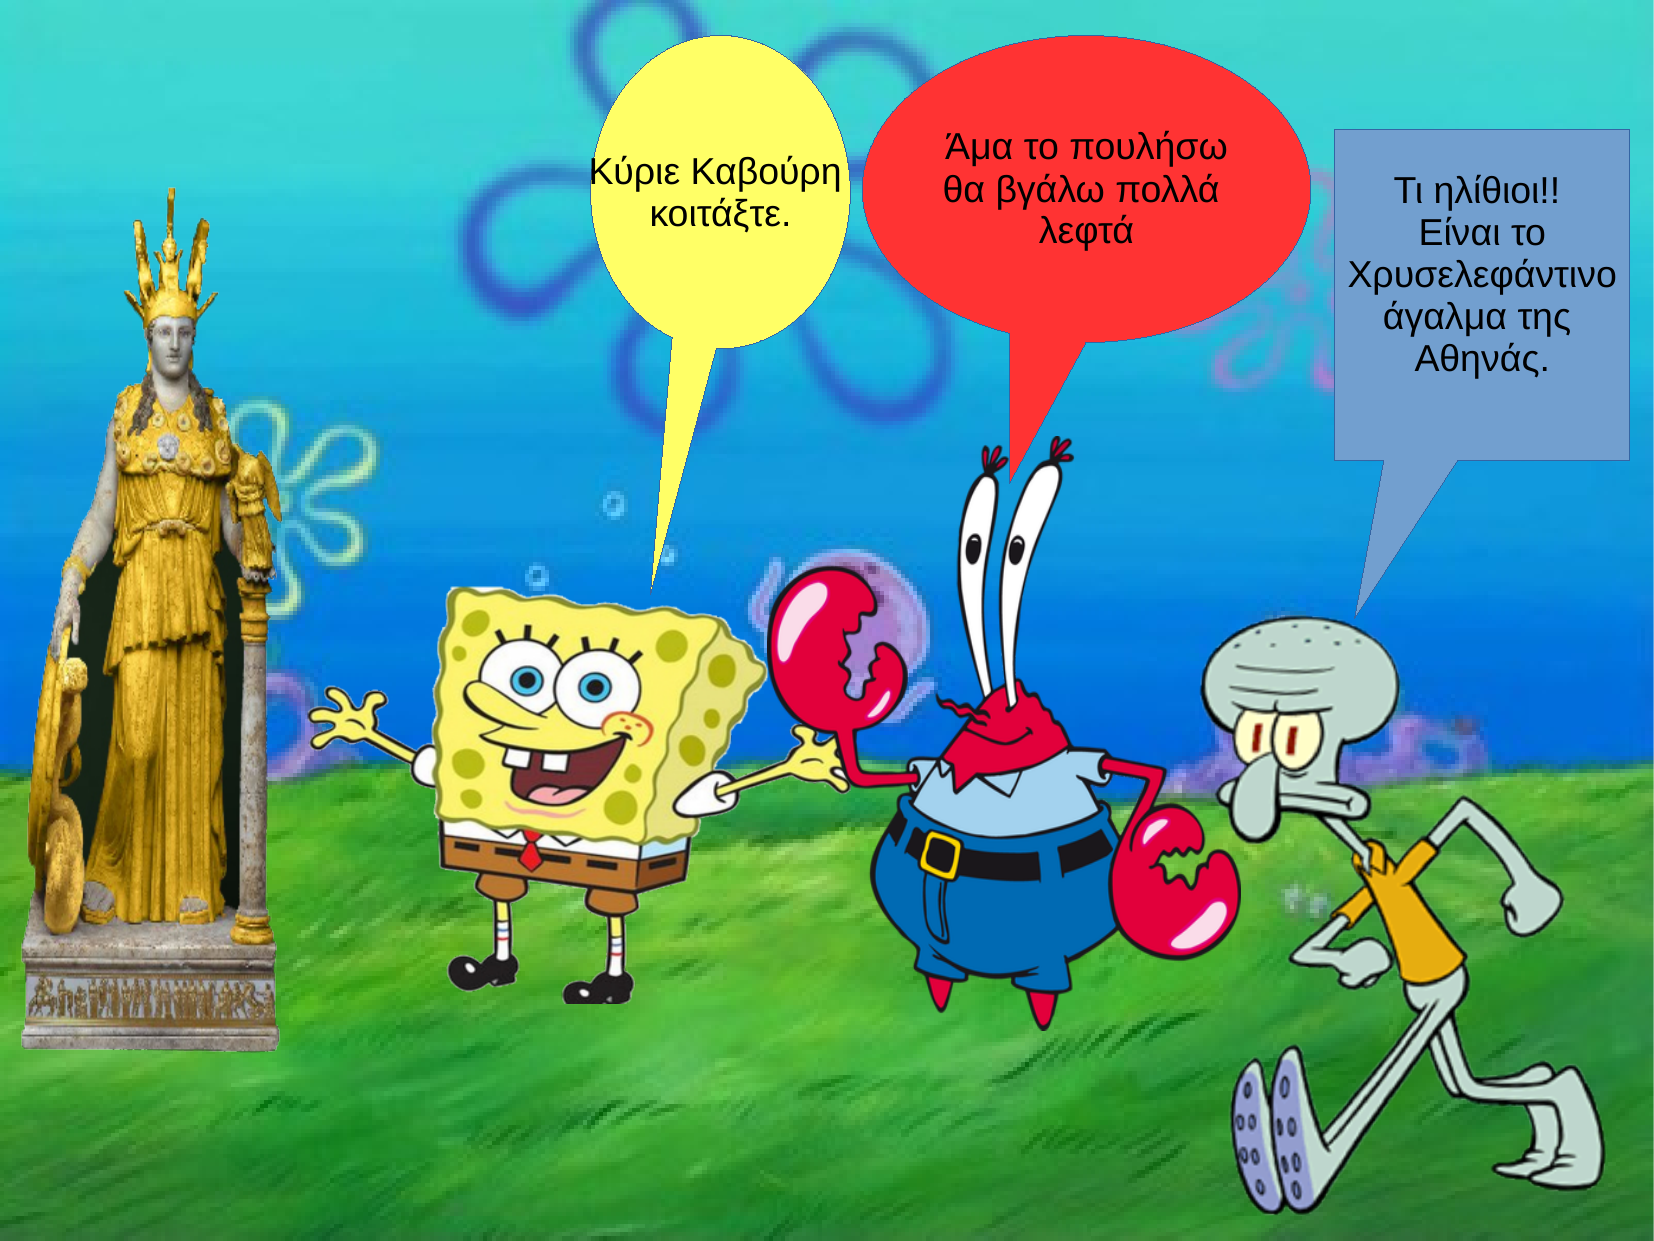

Κύριε Καβούρη
κοιτάξτε.
Άμα το πουλήσω
θα βγάλω πολλά
λεφτά
Τι ηλίθιοι!!
Είναι το
Χρυσελεφάντινο
άγαλμα της
Αθηνάς.